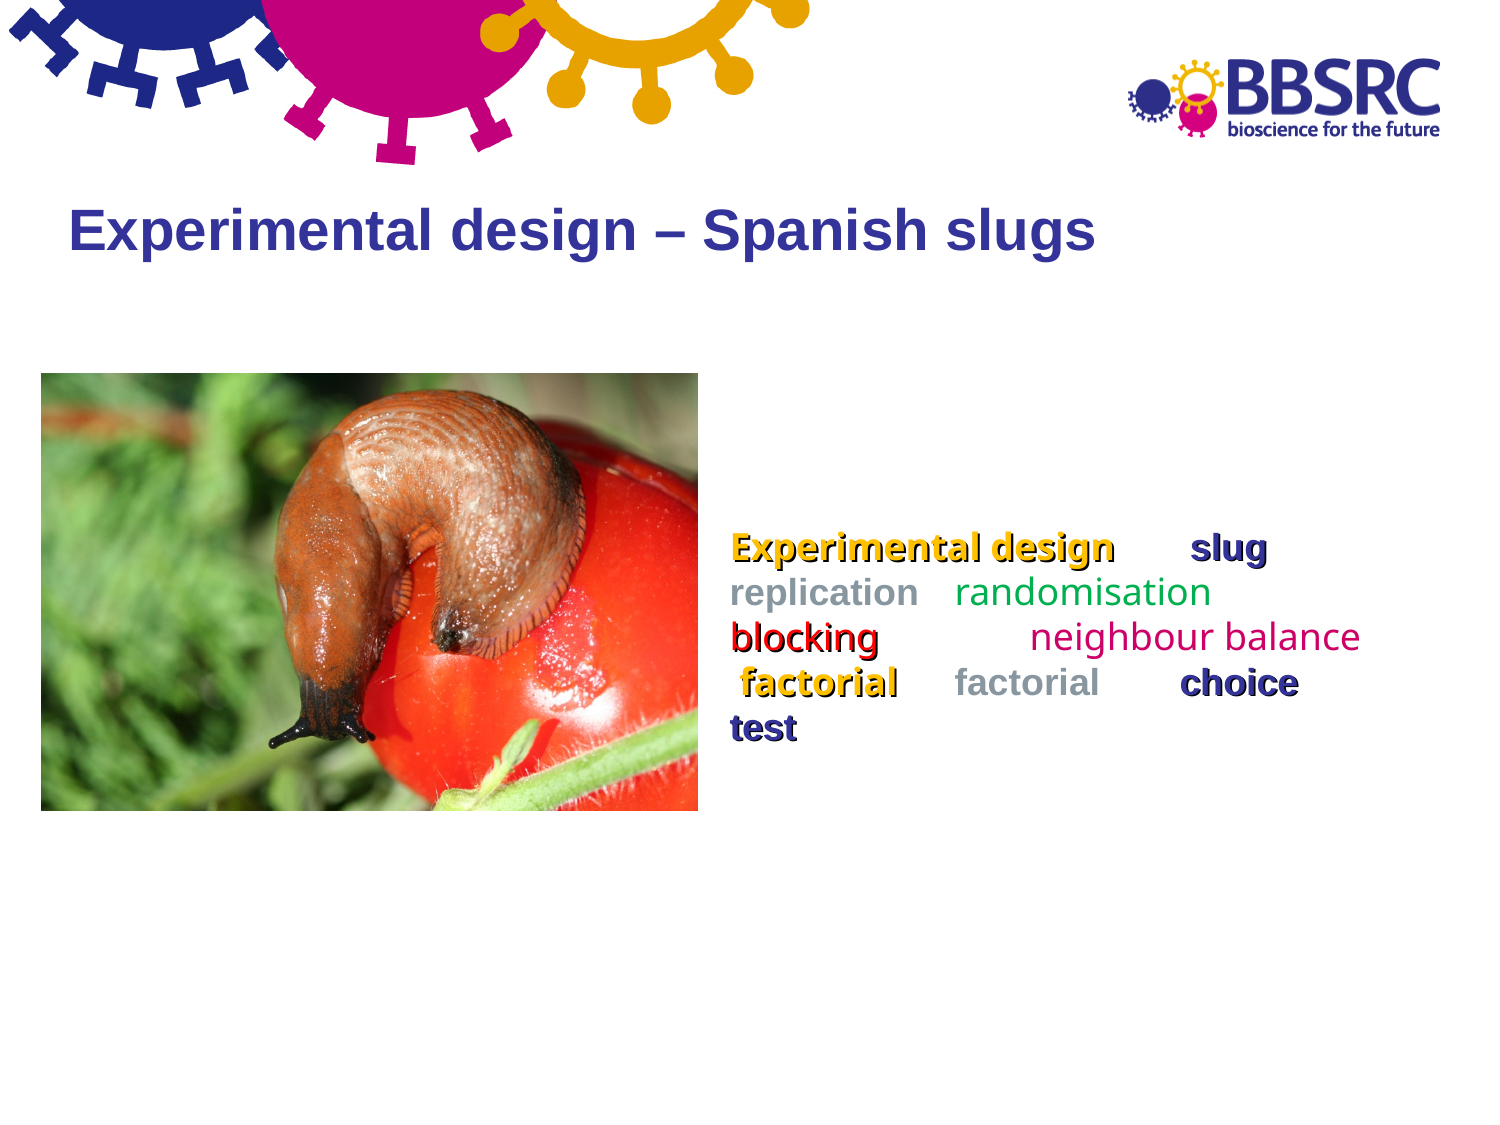

Experimental design – Spanish slugs
Experimental design 	 slug replication	randomisation	 blocking 		neighbour balance factorial	factorial		choice test